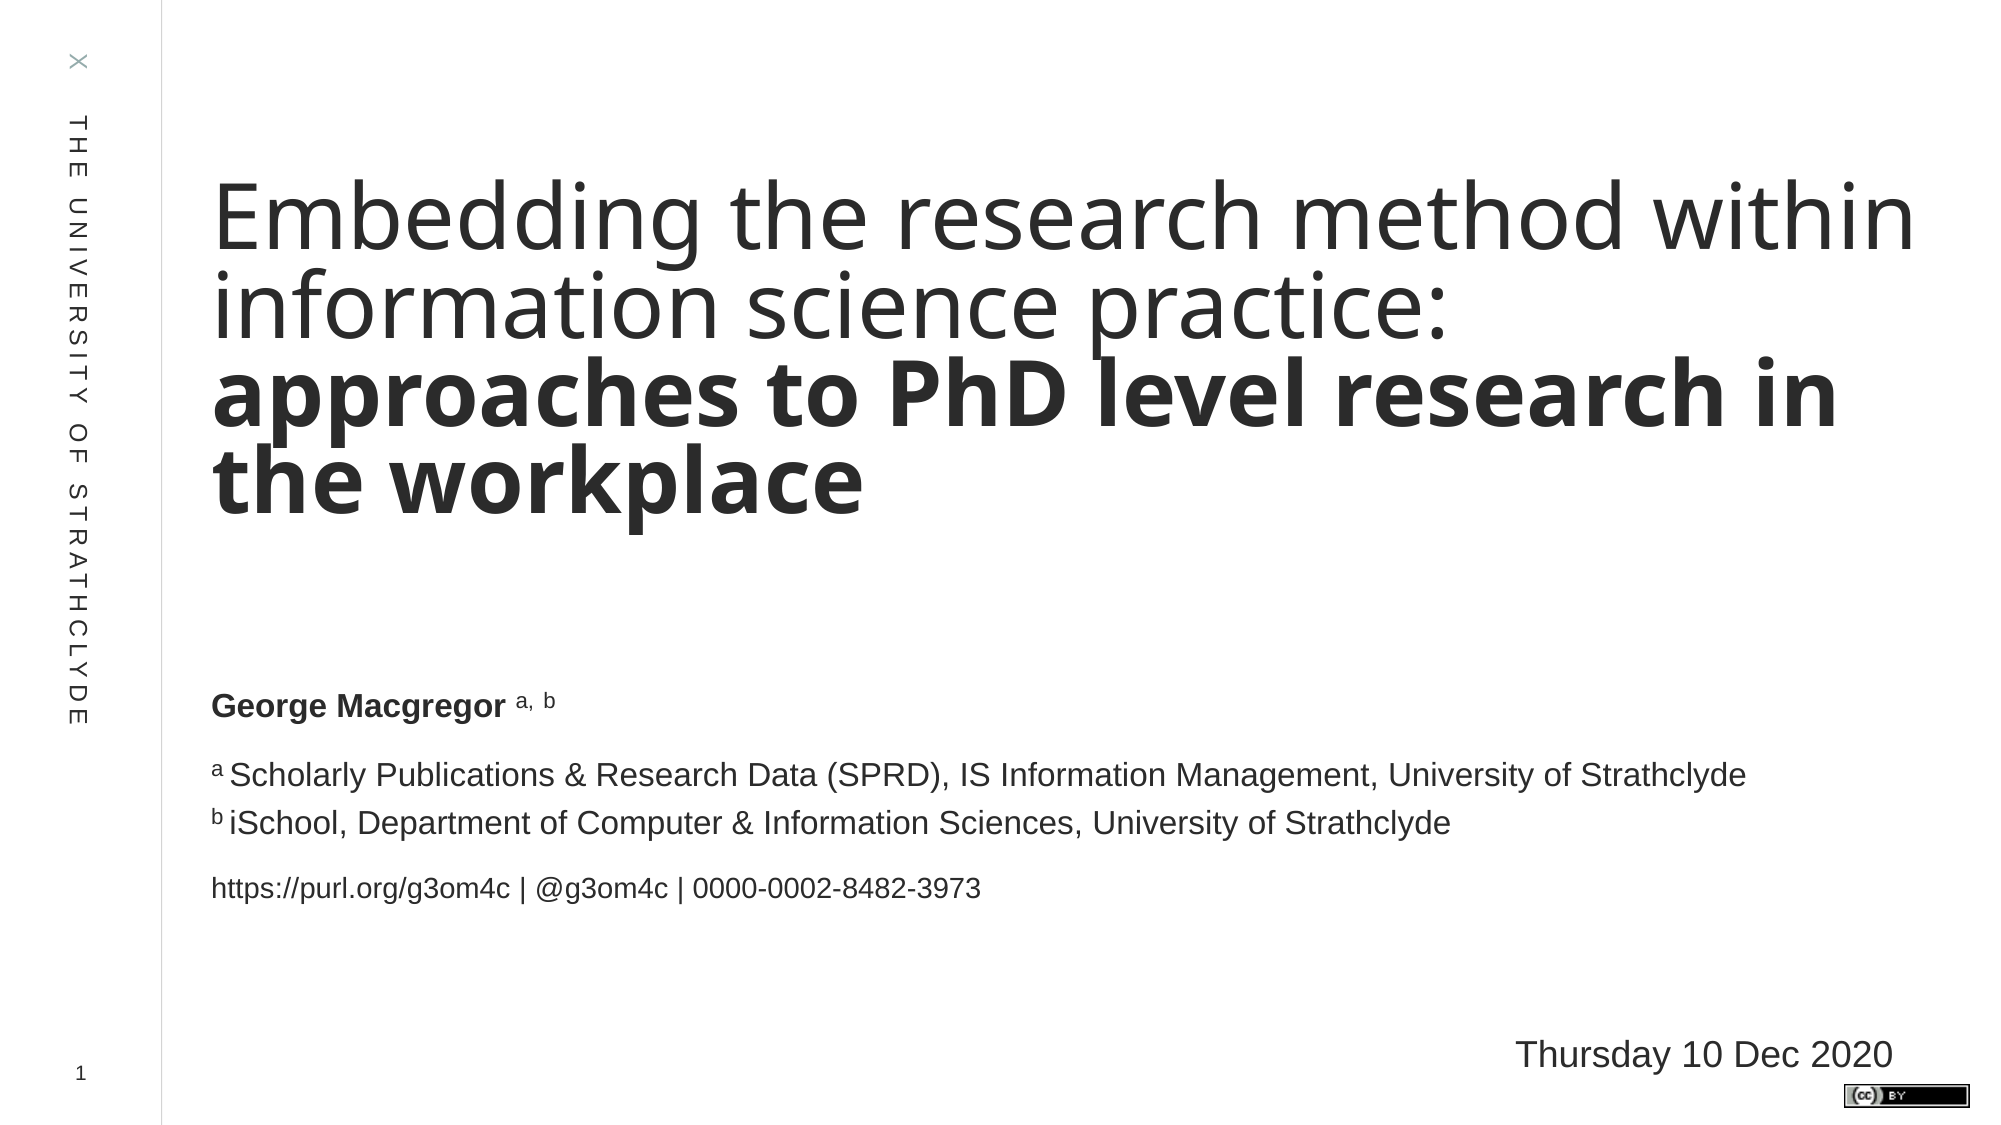

# Embedding the research method within information science practice: approaches to PhD level research in the workplace
George Macgregor a, b
a Scholarly Publications & Research Data (SPRD), IS Information Management, University of Strathclyde
b iSchool, Department of Computer & Information Sciences, University of Strathclyde
https://purl.org/g3om4c | @g3om4c | 0000-0002-8482-3973
Thursday 10 Dec 2020